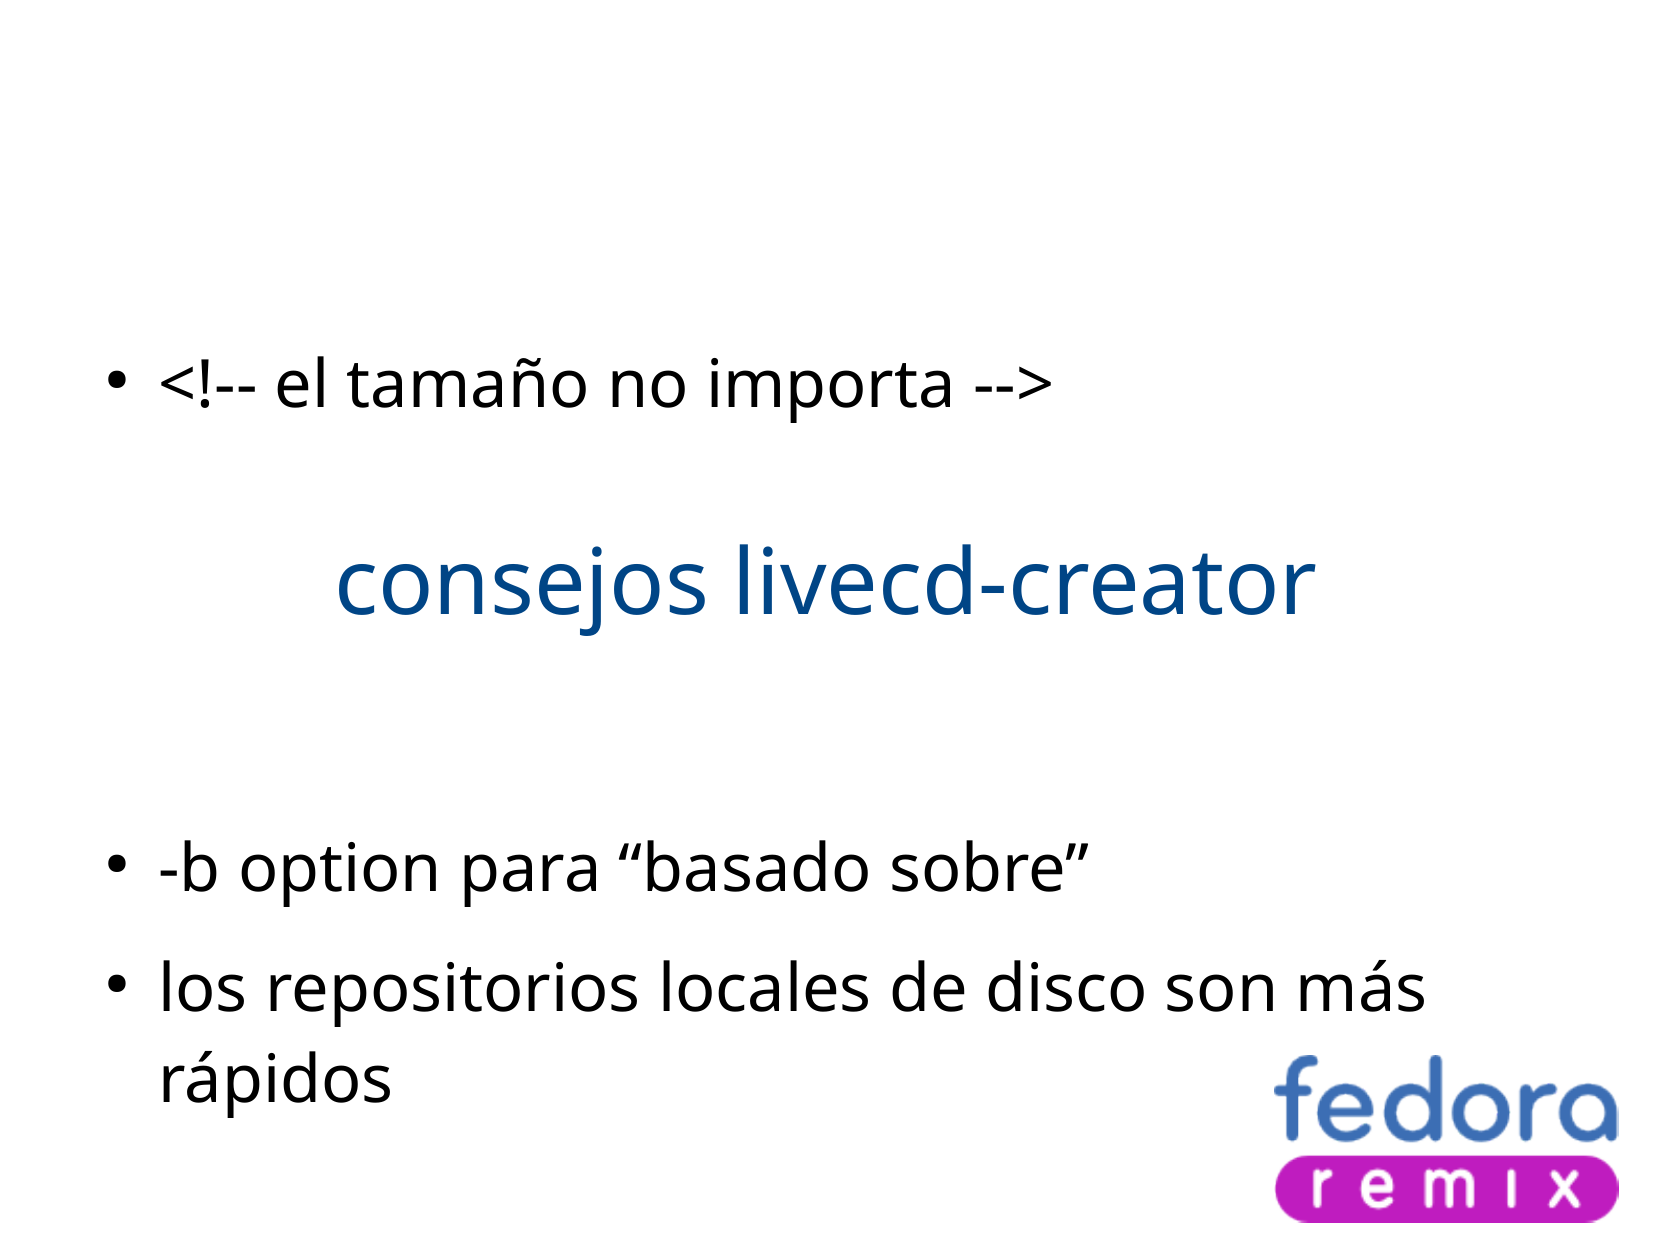

# consejos livecd-creator
<!-- el tamaño no importa -->
-b option para “basado sobre”
los repositorios locales de disco son más rápidos